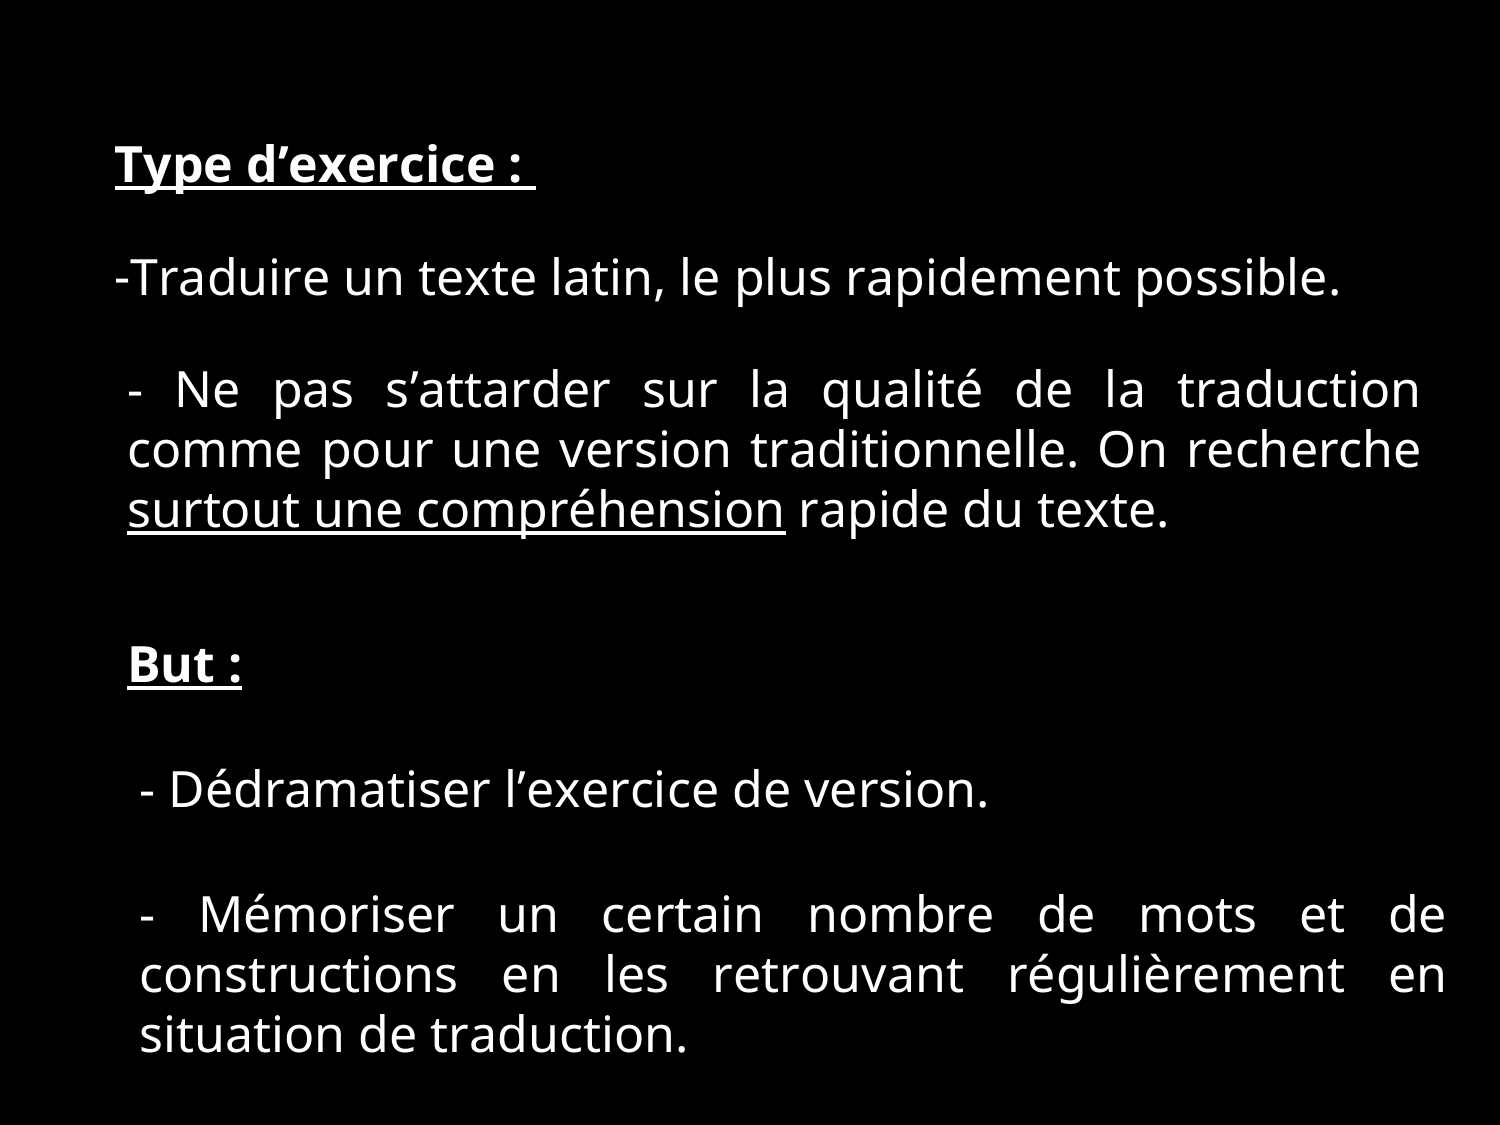

Type d’exercice :
Traduire un texte latin, le plus rapidement possible.
- Ne pas s’attarder sur la qualité de la traduction comme pour une version traditionnelle. On recherche surtout une compréhension rapide du texte.
But :
- Dédramatiser l’exercice de version.
- Mémoriser un certain nombre de mots et de constructions en les retrouvant régulièrement en situation de traduction.